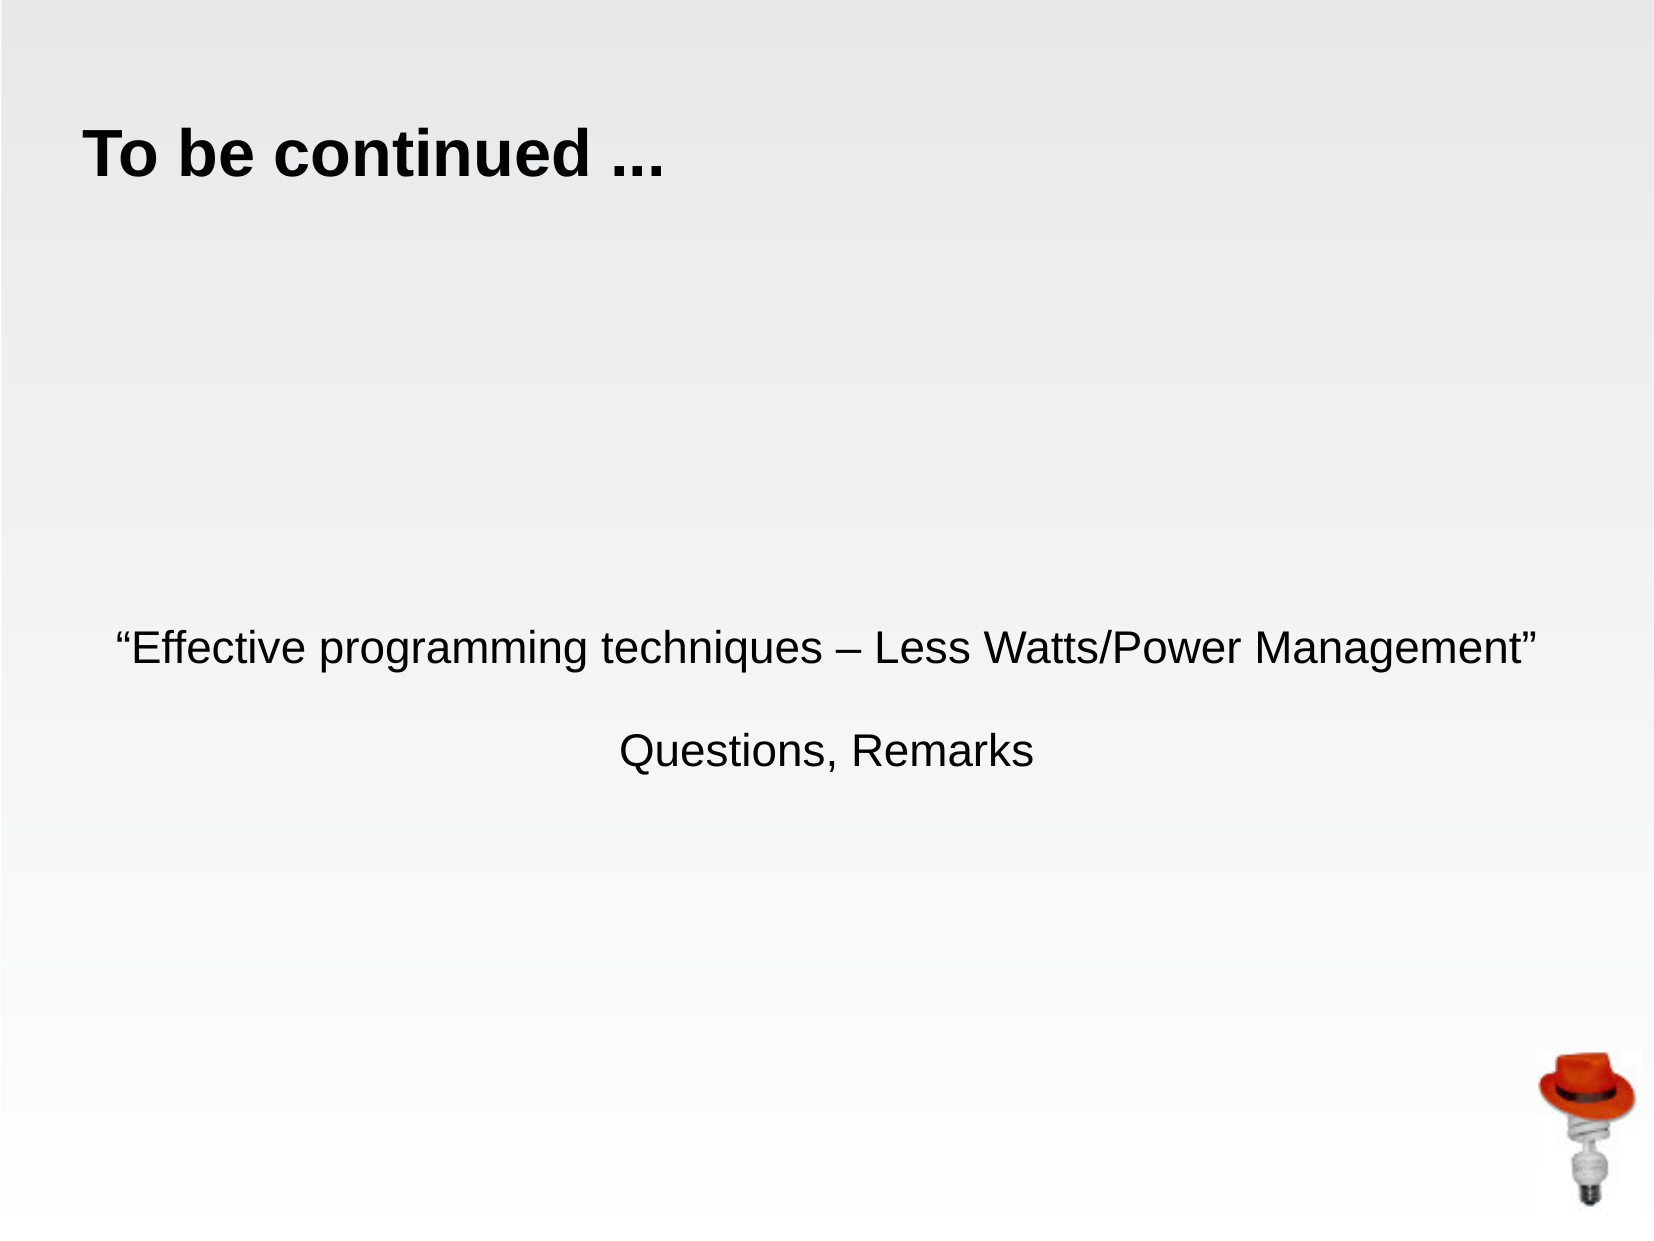

# To be continued ...
“Effective programming techniques – Less Watts/Power Management”
Questions, Remarks